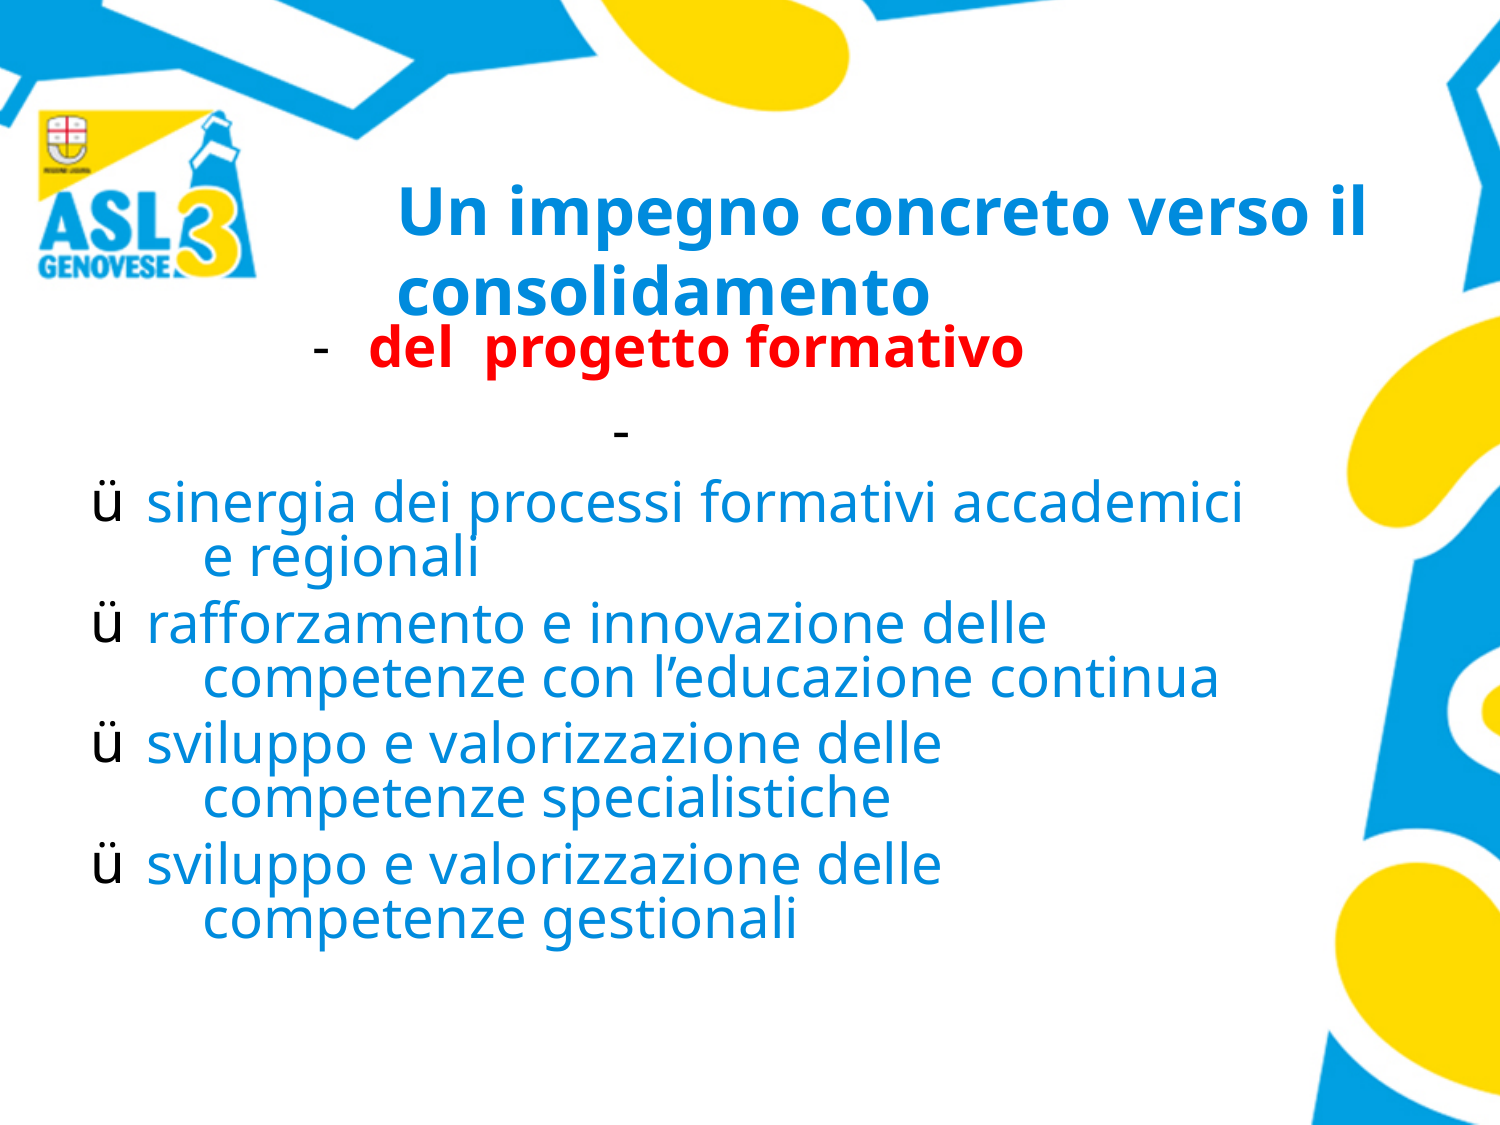

Un impegno concreto verso il consolidamento
# del progetto formativo
sinergia dei processi formativi accademici e regionali
rafforzamento e innovazione delle competenze con l’educazione continua
sviluppo e valorizzazione delle competenze specialistiche
sviluppo e valorizzazione delle competenze gestionali